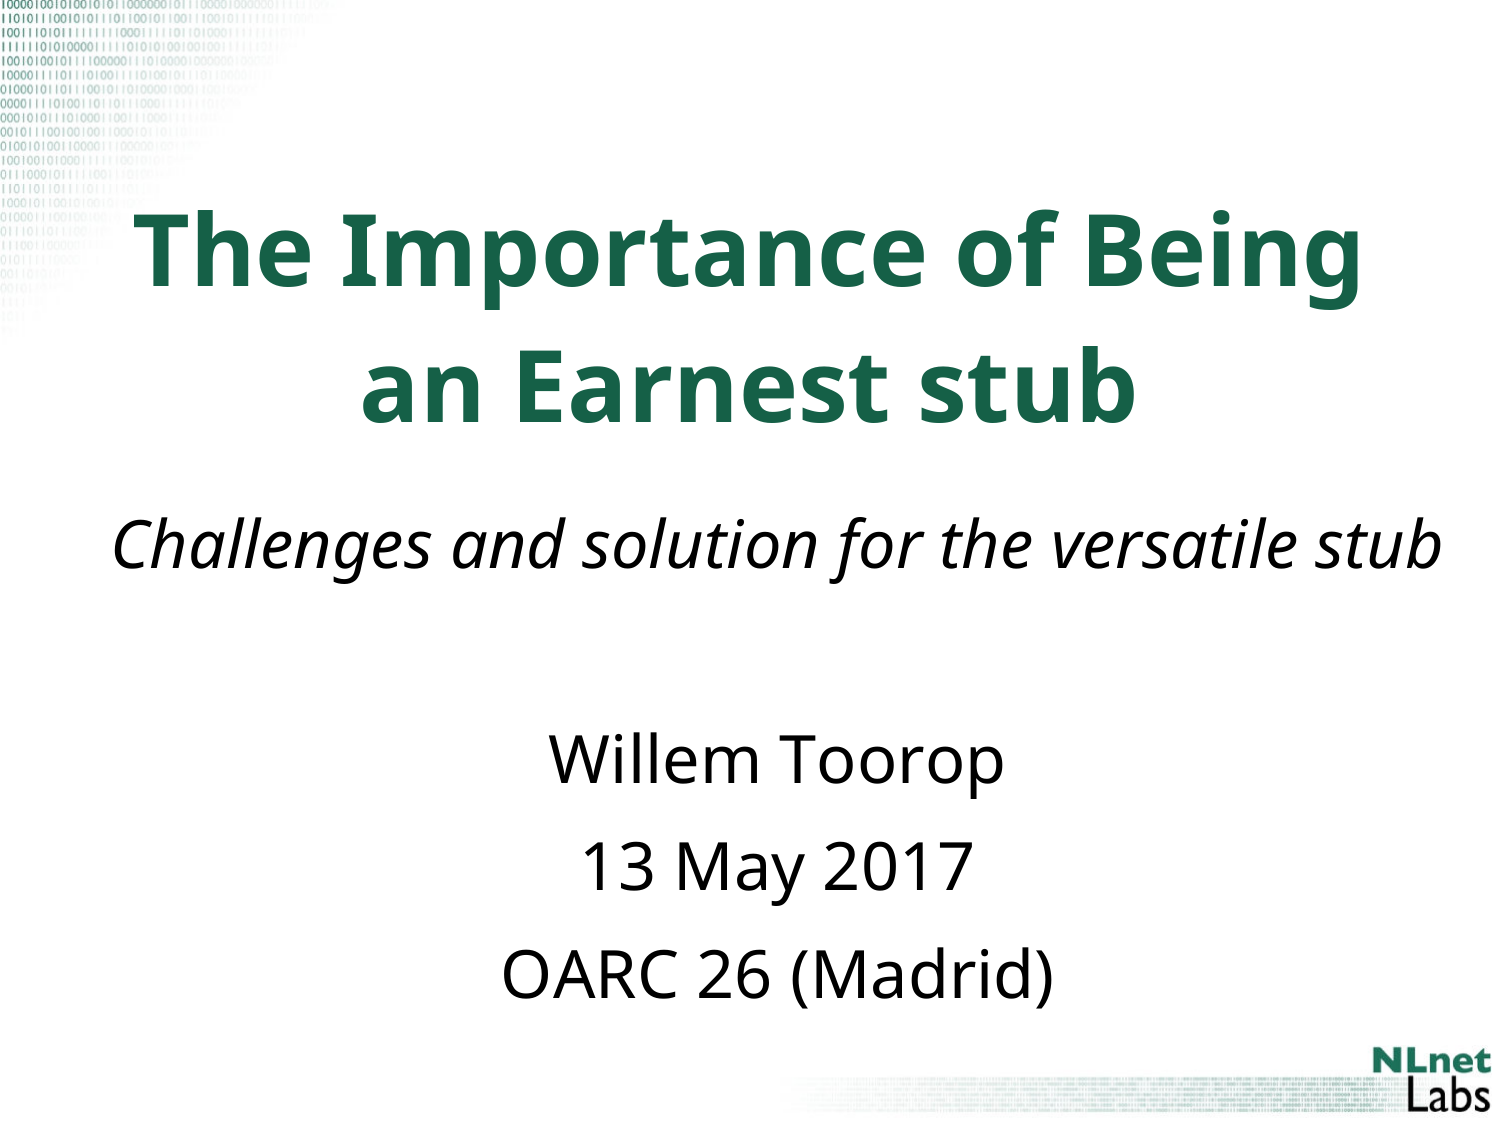

# The Importance of Being an Earnest stub
Challenges and solution for the versatile stub
Willem Toorop
13 May 2017
OARC 26 (Madrid)